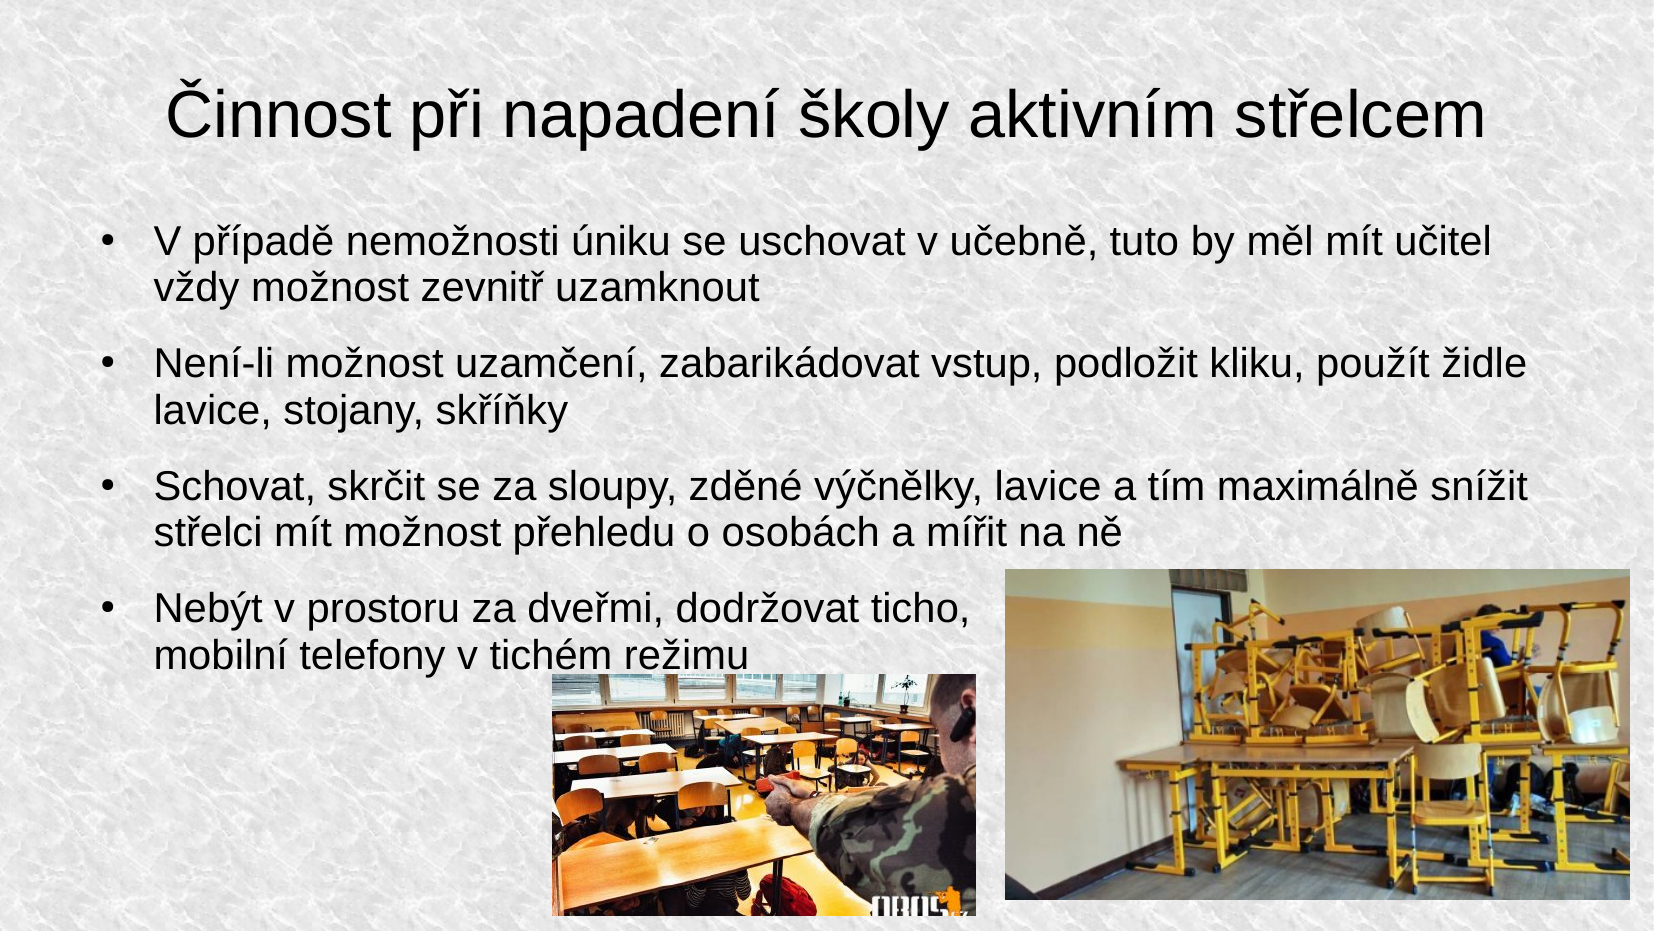

# Činnost při napadení školy aktivním střelcem
V případě nemožnosti úniku se uschovat v učebně, tuto by měl mít učitel vždy možnost zevnitř uzamknout
Není-li možnost uzamčení, zabarikádovat vstup, podložit kliku, použít židle lavice, stojany, skříňky
Schovat, skrčit se za sloupy, zděné výčnělky, lavice a tím maximálně snížit střelci mít možnost přehledu o osobách a mířit na ně
Nebýt v prostoru za dveřmi, dodržovat ticho, mít mobilní telefony v tichém režimu